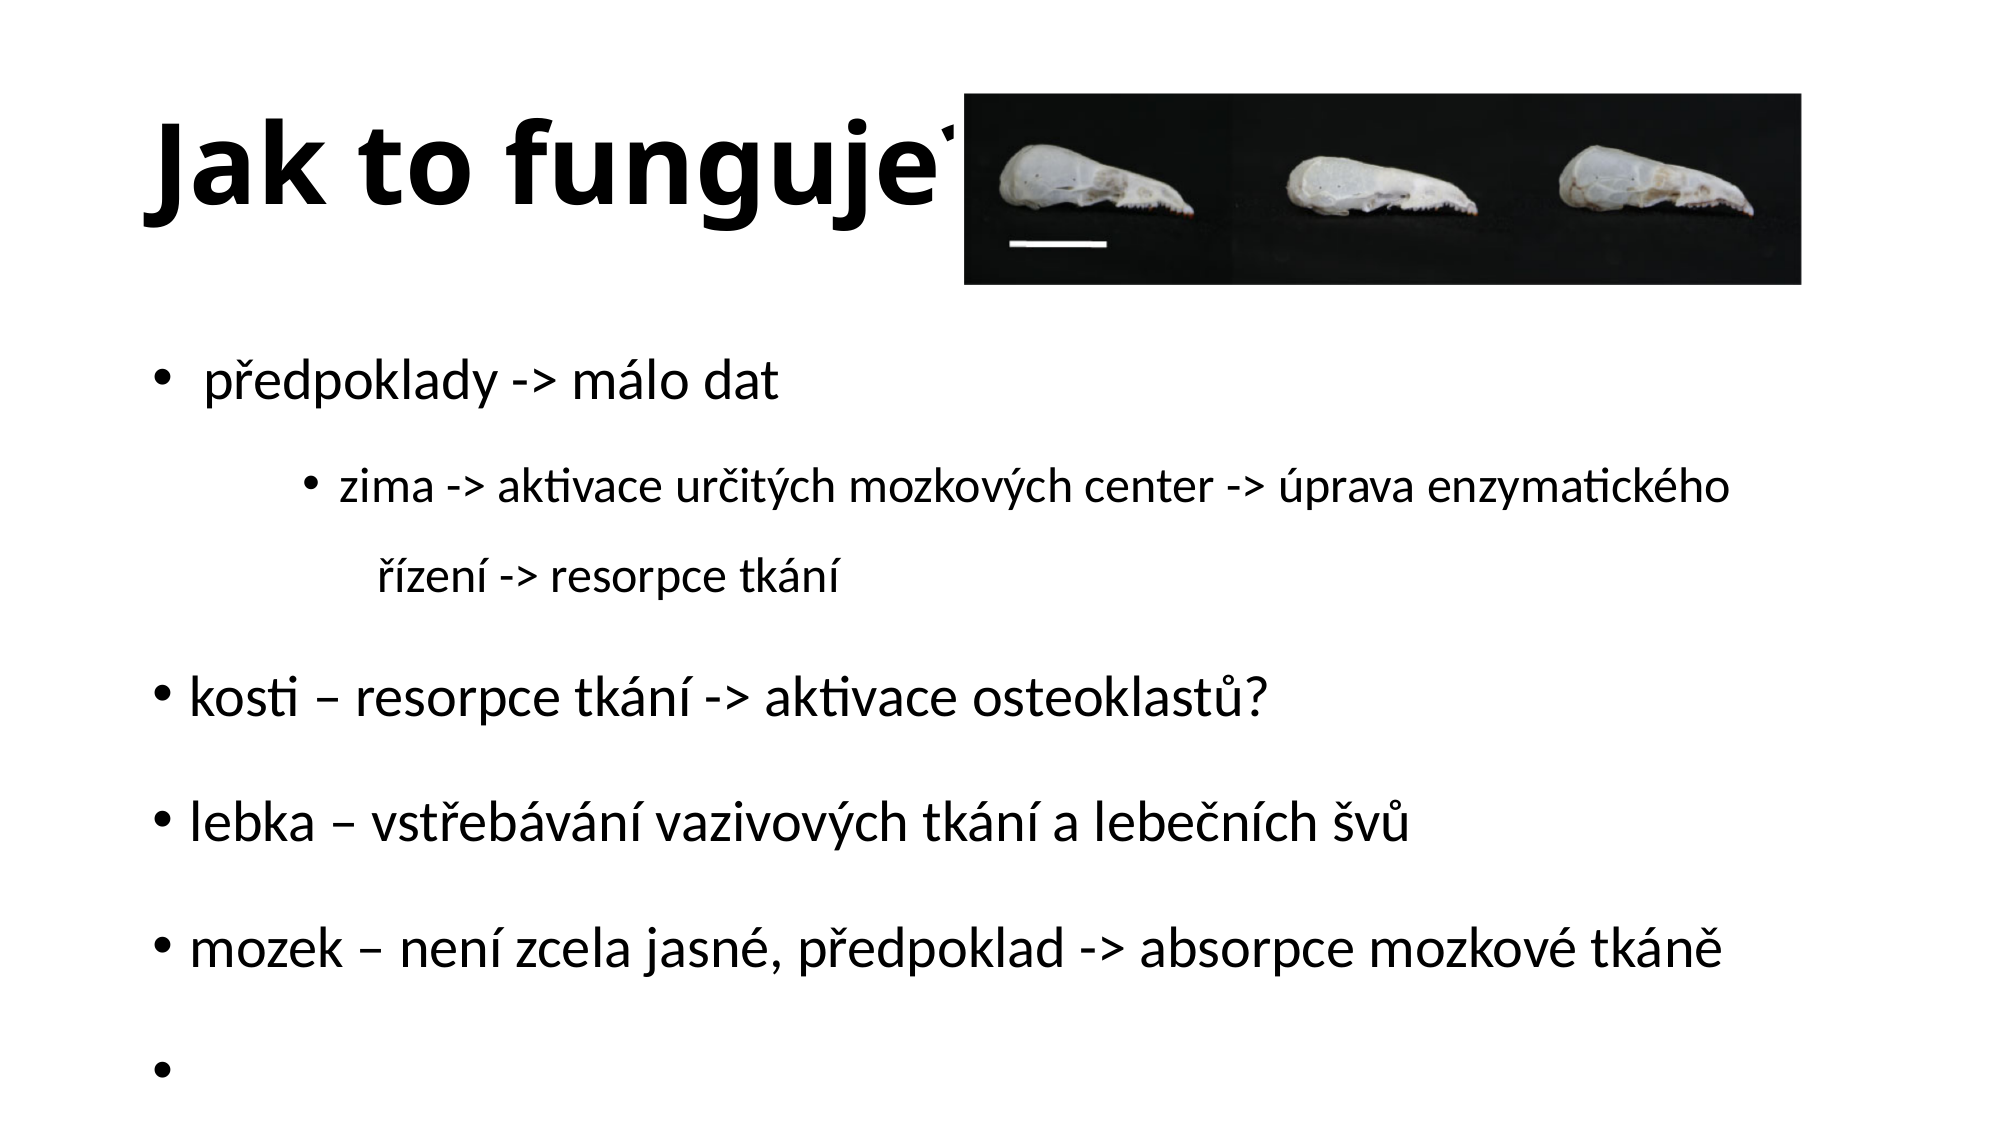

# Jak to funguje?
 předpoklady -> málo dat
zima -> aktivace určitých mozkových center -> úprava enzymatického řízení -> resorpce tkání
kosti – resorpce tkání -> aktivace osteoklastů?
lebka – vstřebávání vazivových tkání a lebečních švů
mozek – není zcela jasné, předpoklad -> absorpce mozkové tkáně